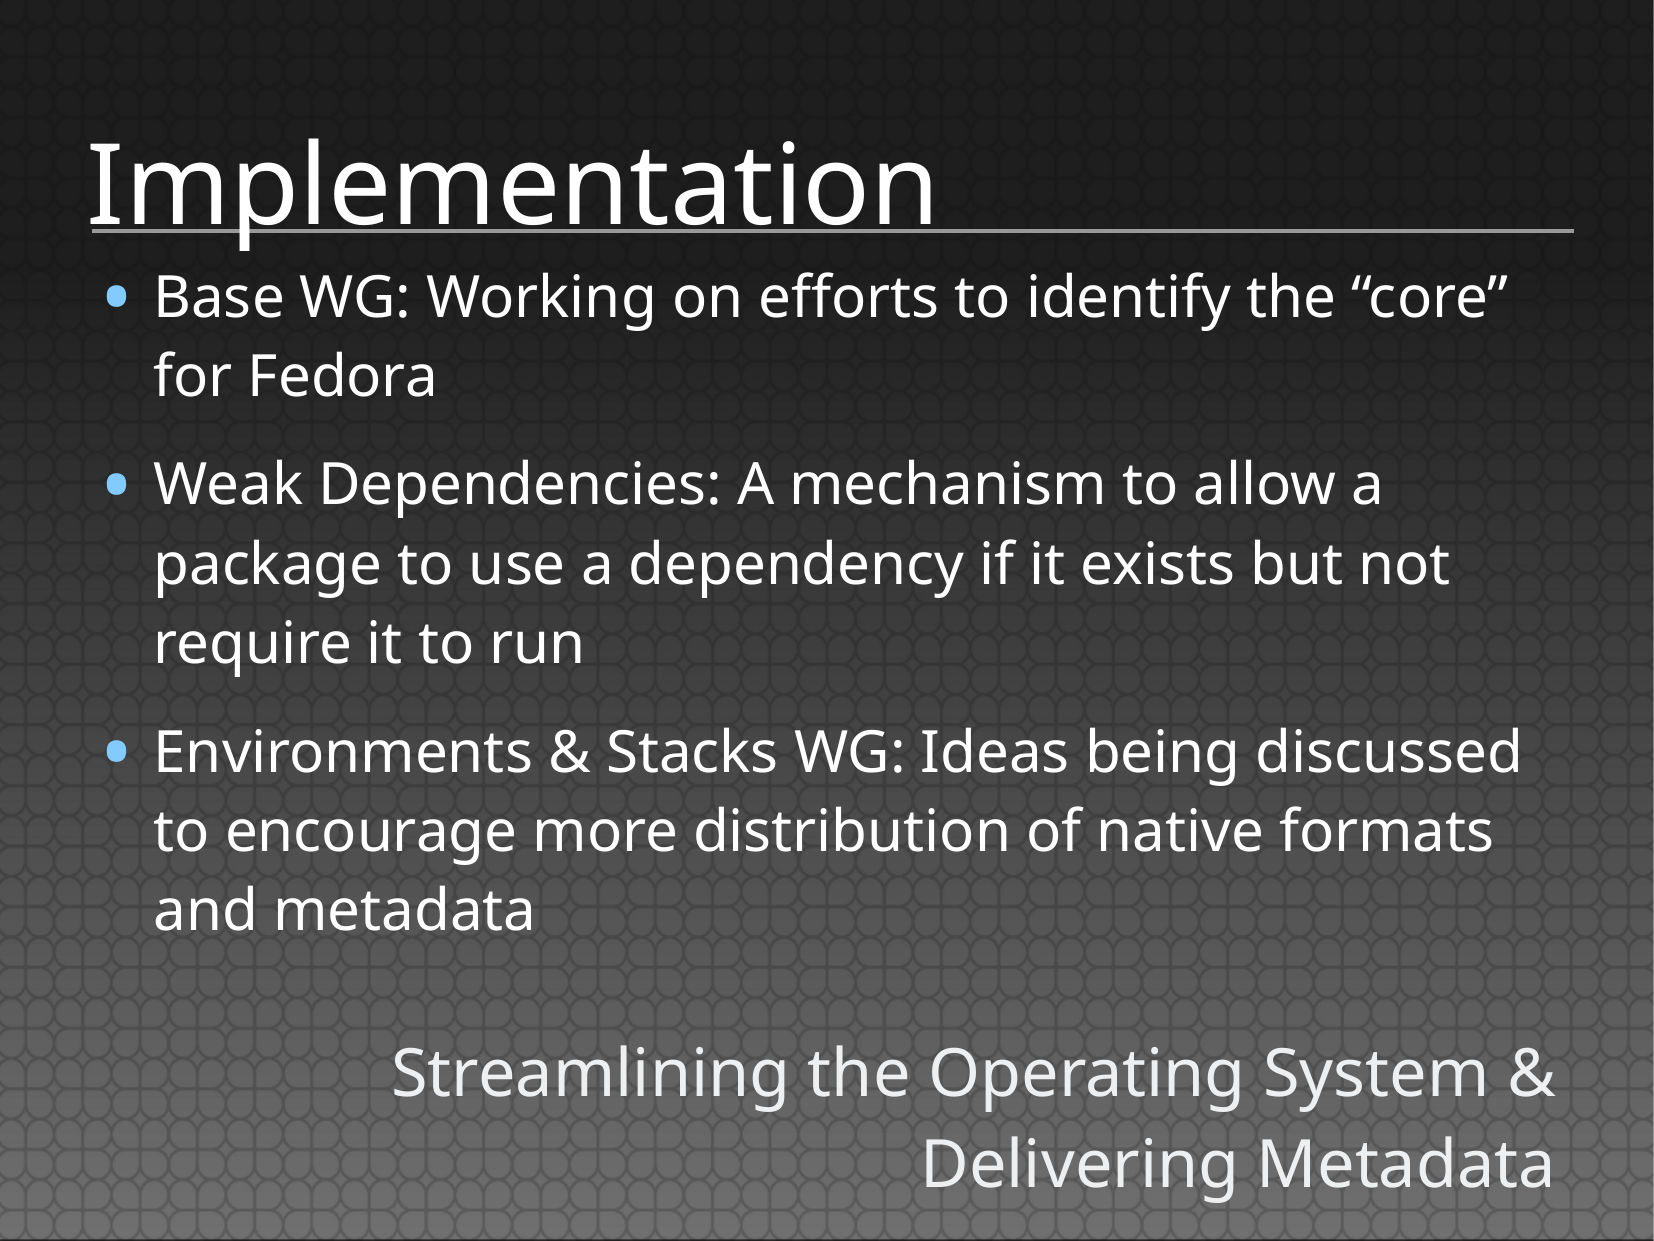

# Implementation
Base WG: Working on efforts to identify the “core” for Fedora
Weak Dependencies: A mechanism to allow a package to use a dependency if it exists but not require it to run
Environments & Stacks WG: Ideas being discussed to encourage more distribution of native formats and metadata
Streamlining the Operating System & Delivering Metadata